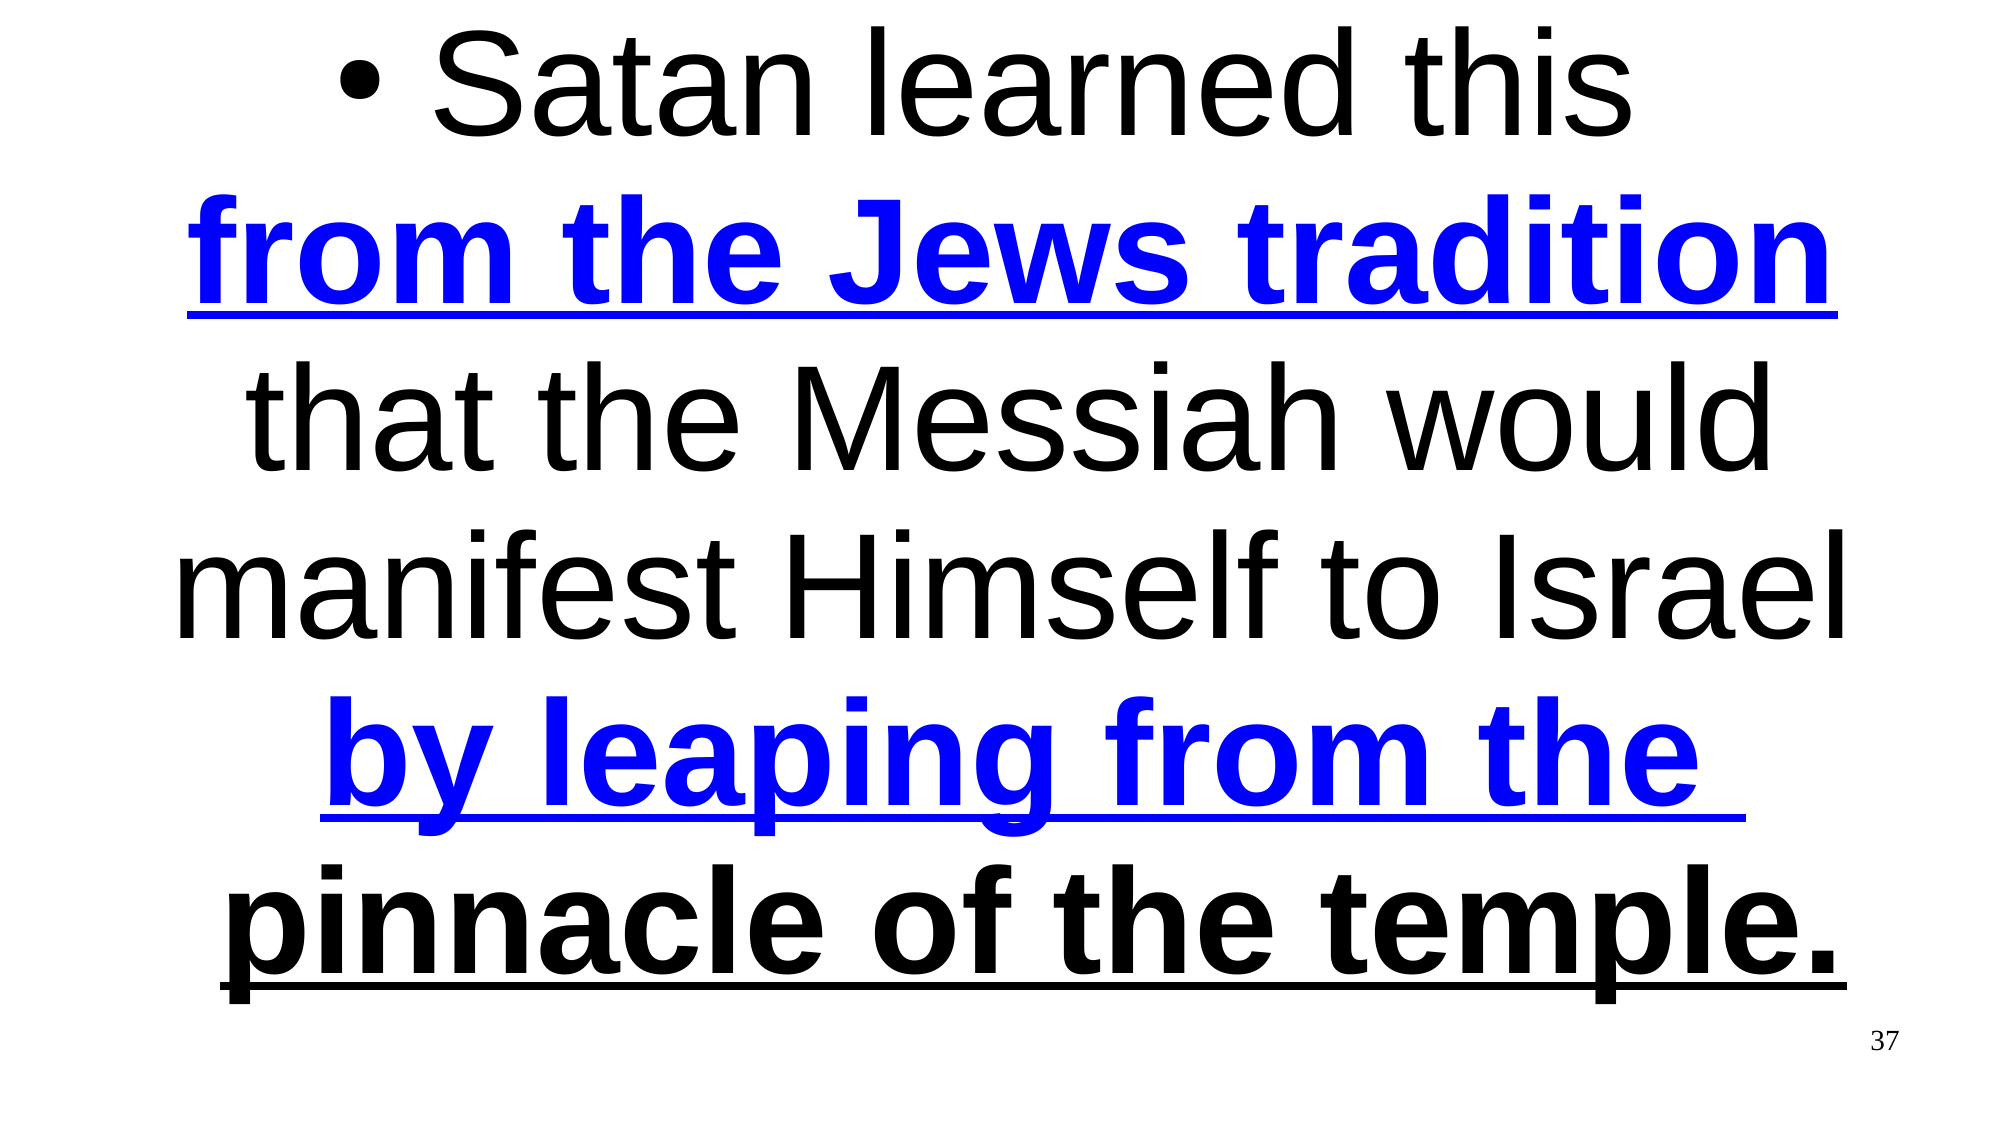

# Satan learned this from the Jews tradition that the Messiah would manifest Himself to Israel by leaping from the pinnacle of the temple.
37